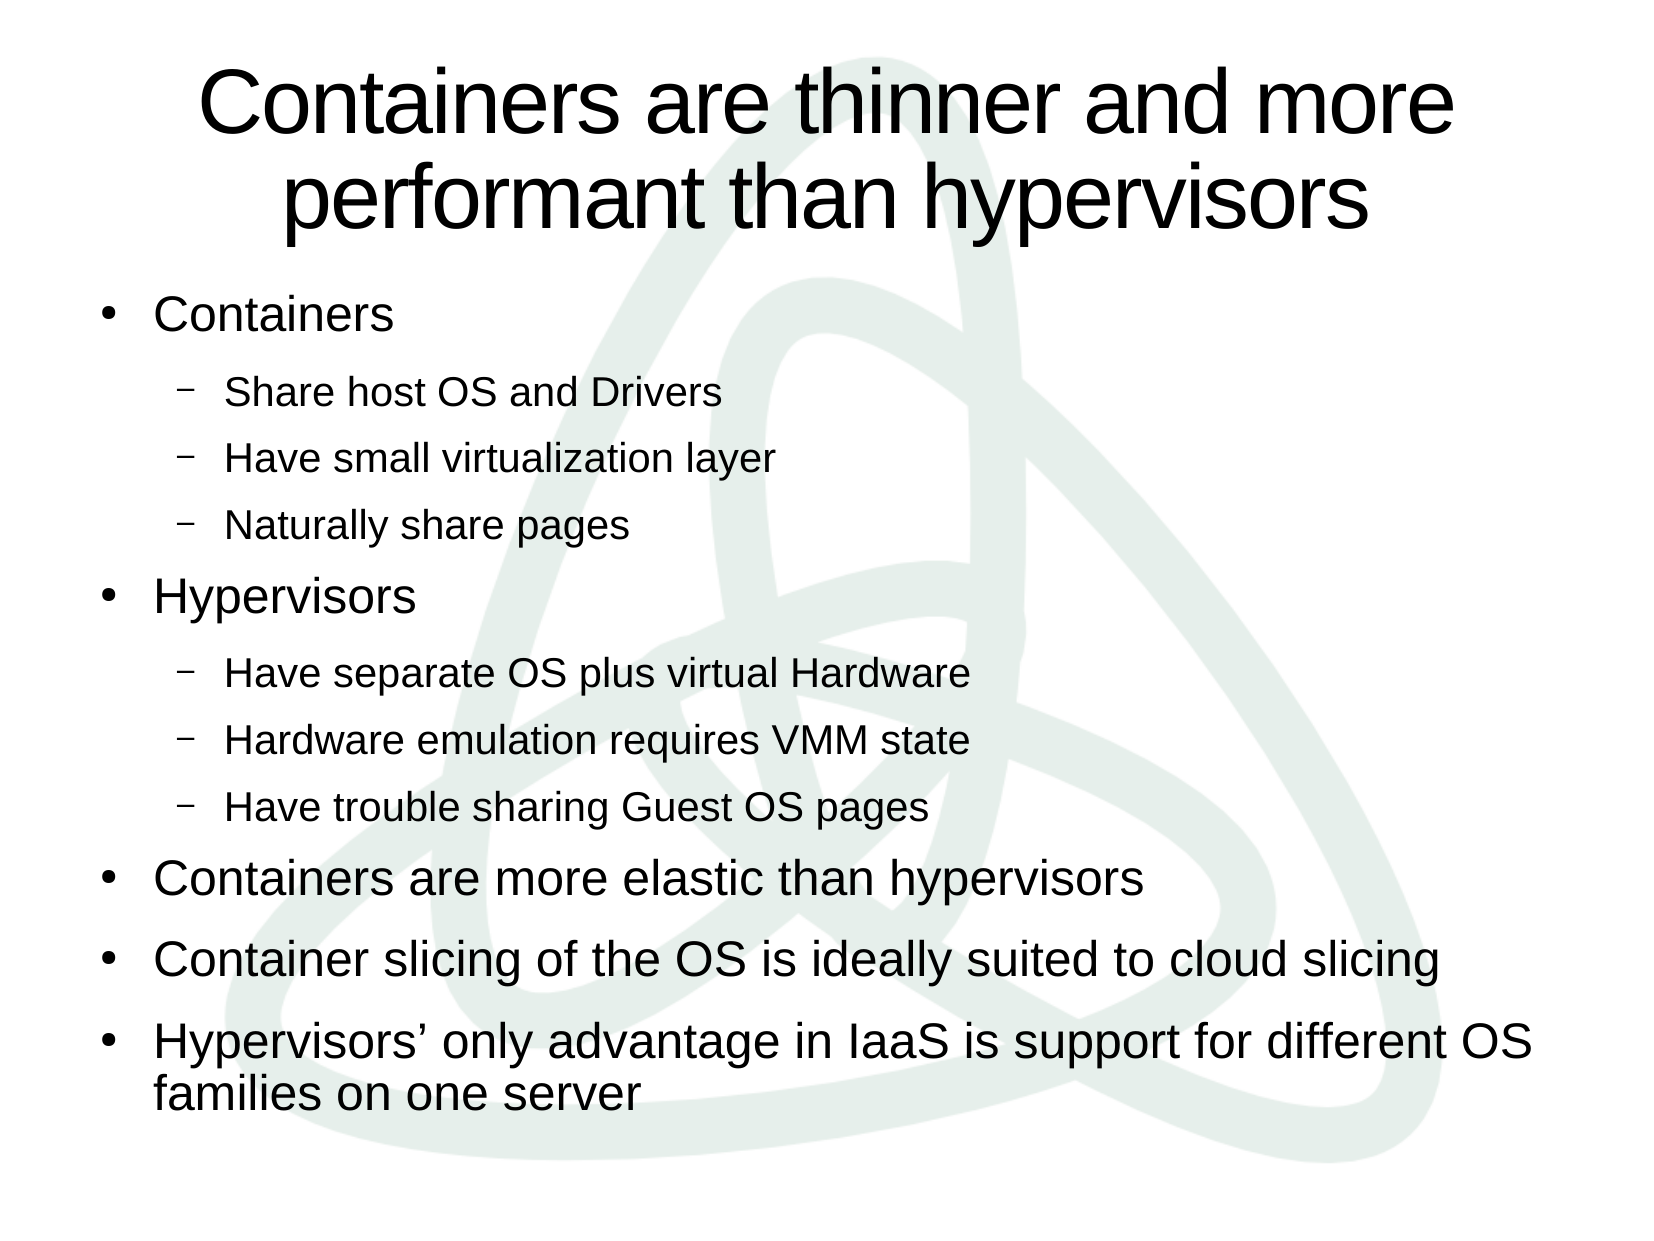

# Containers are thinner and more performant than hypervisors
Containers
Share host OS and Drivers
Have small virtualization layer
Naturally share pages
Hypervisors
Have separate OS plus virtual Hardware
Hardware emulation requires VMM state
Have trouble sharing Guest OS pages
Containers are more elastic than hypervisors
Container slicing of the OS is ideally suited to cloud slicing
Hypervisors’ only advantage in IaaS is support for different OS families on one server